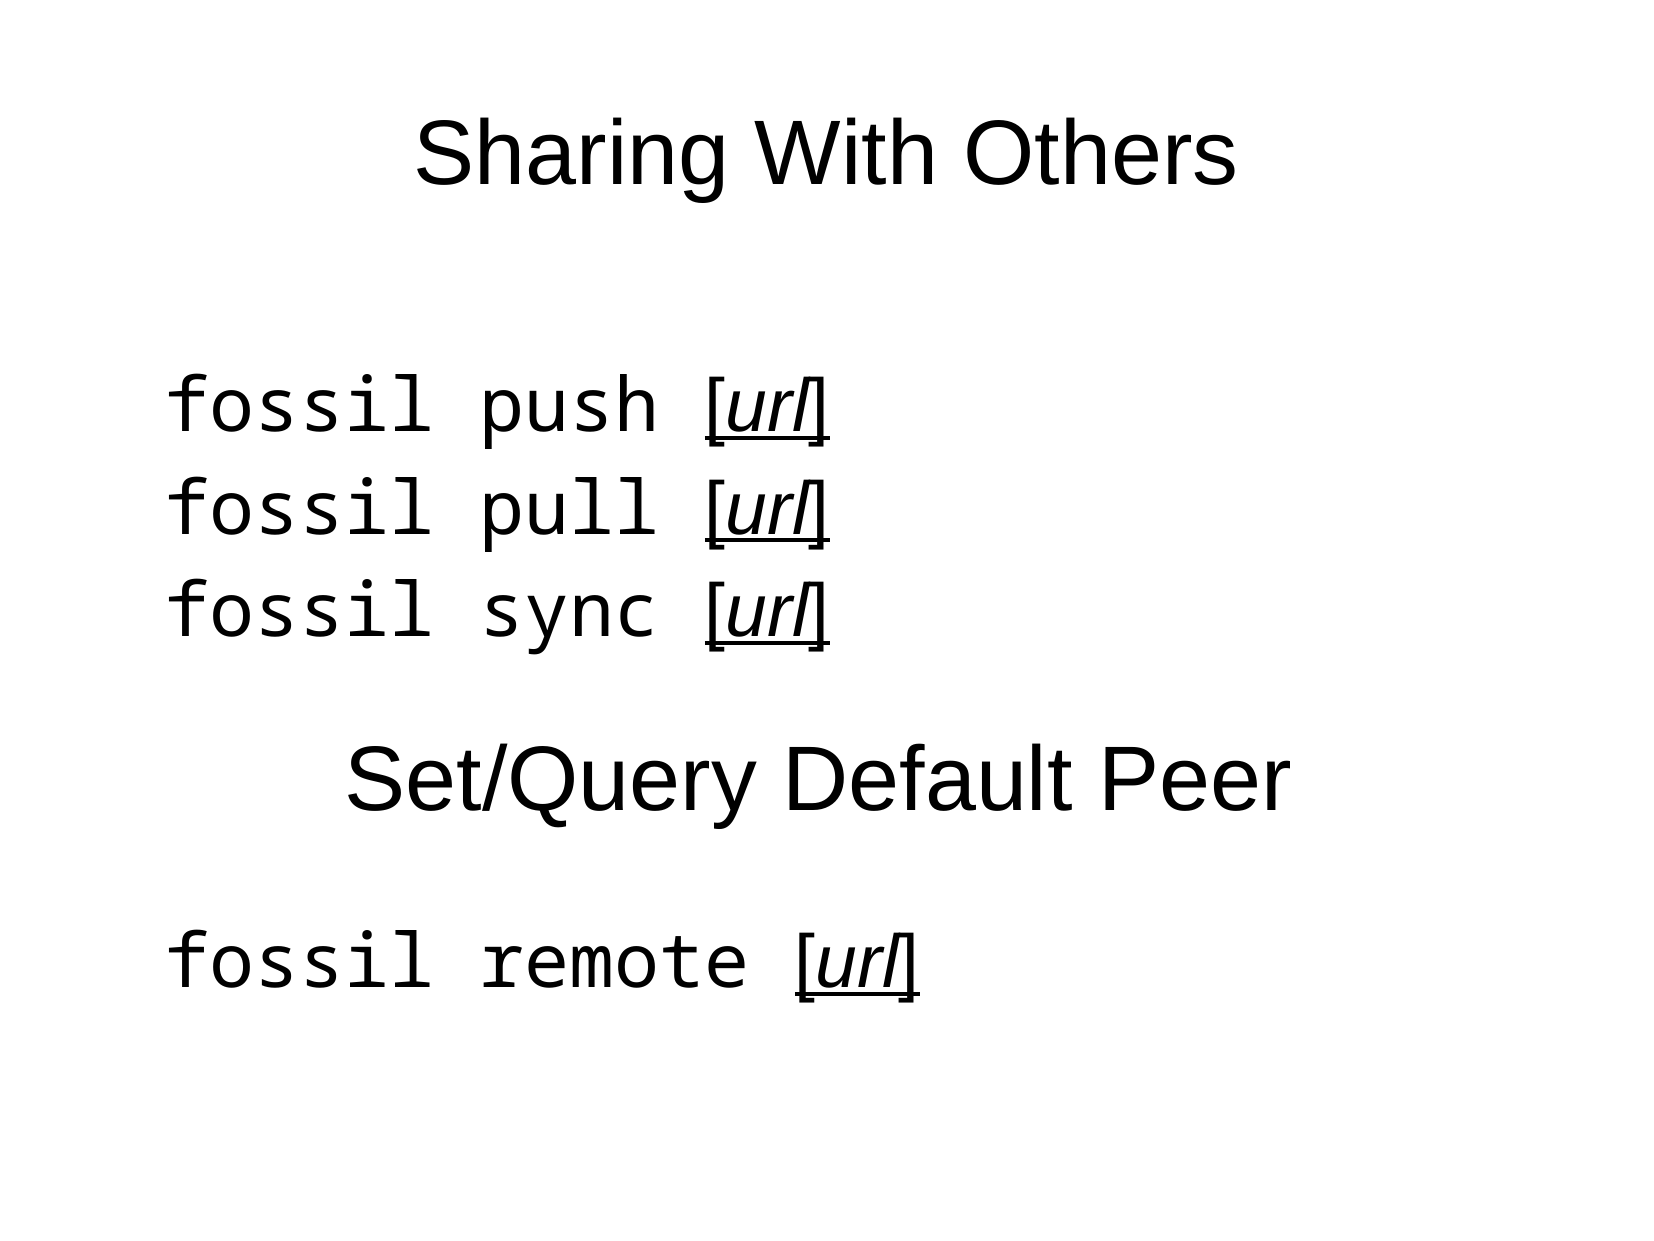

# Sharing With Others
fossil push [url]
fossil pull [url]
fossil sync [url]
Set/Query Default Peer
fossil remote [url]